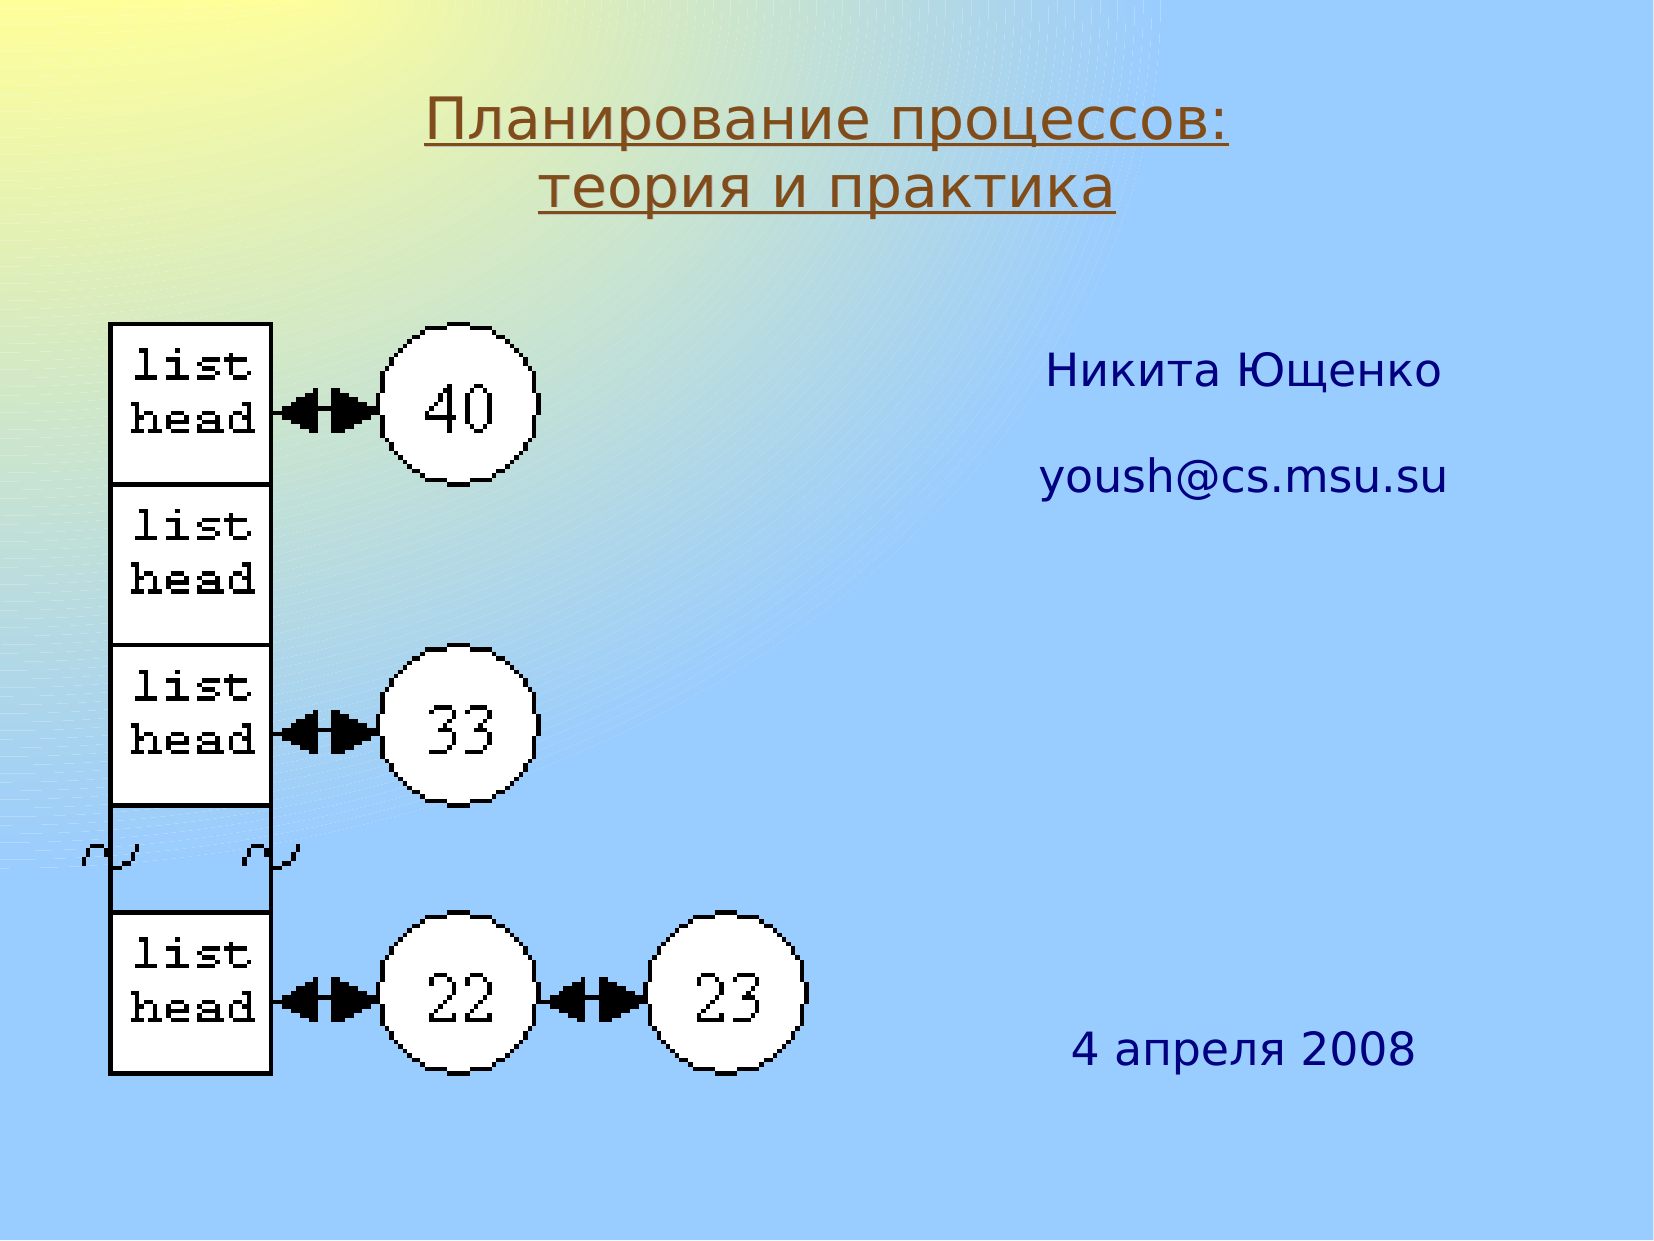

# Планирование процессов: теория и практика
Никита Ющенко
yoush@cs.msu.su
4 апреля 2008